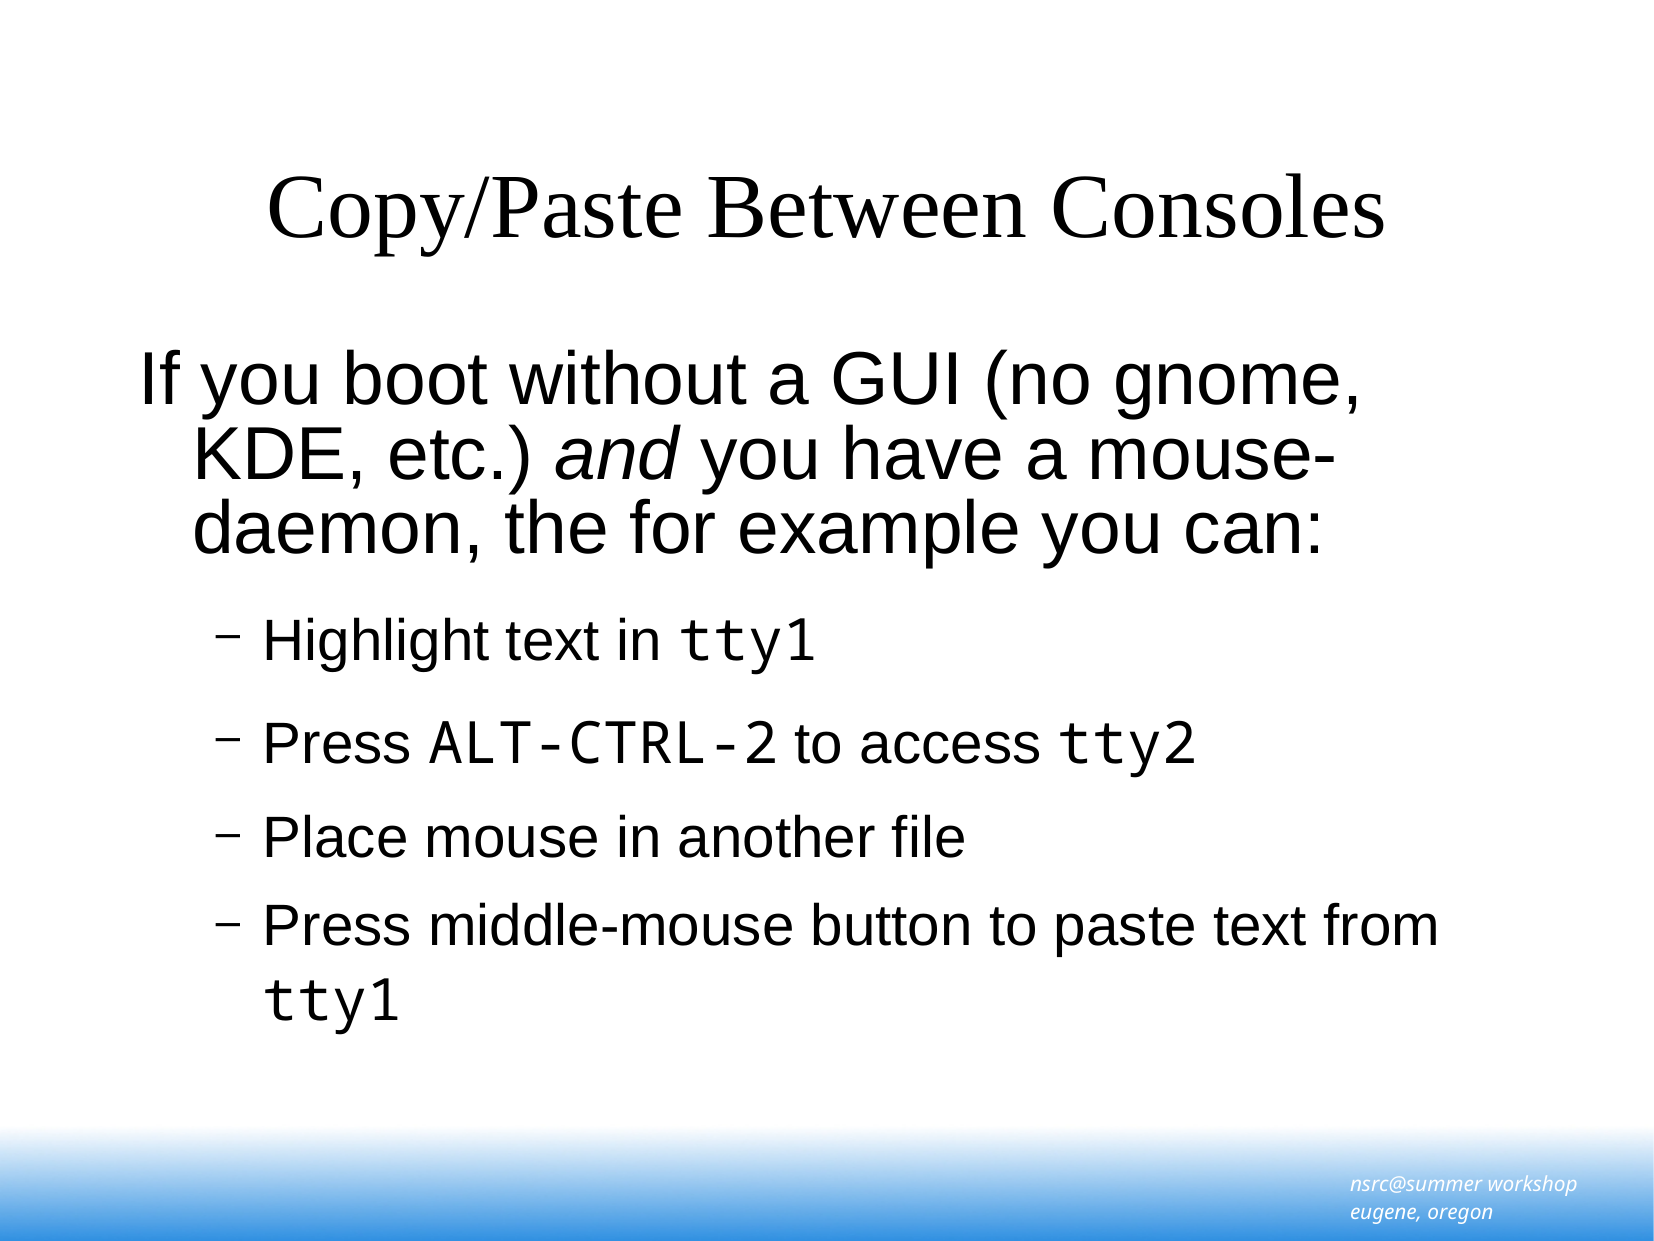

# Copy/Paste Between Consoles
If you boot without a GUI (no gnome, KDE, etc.) and you have a mouse-daemon, the for example you can:
Highlight text in tty1
Press ALT-CTRL-2 to access tty2
Place mouse in another file
Press middle-mouse button to paste text from tty1